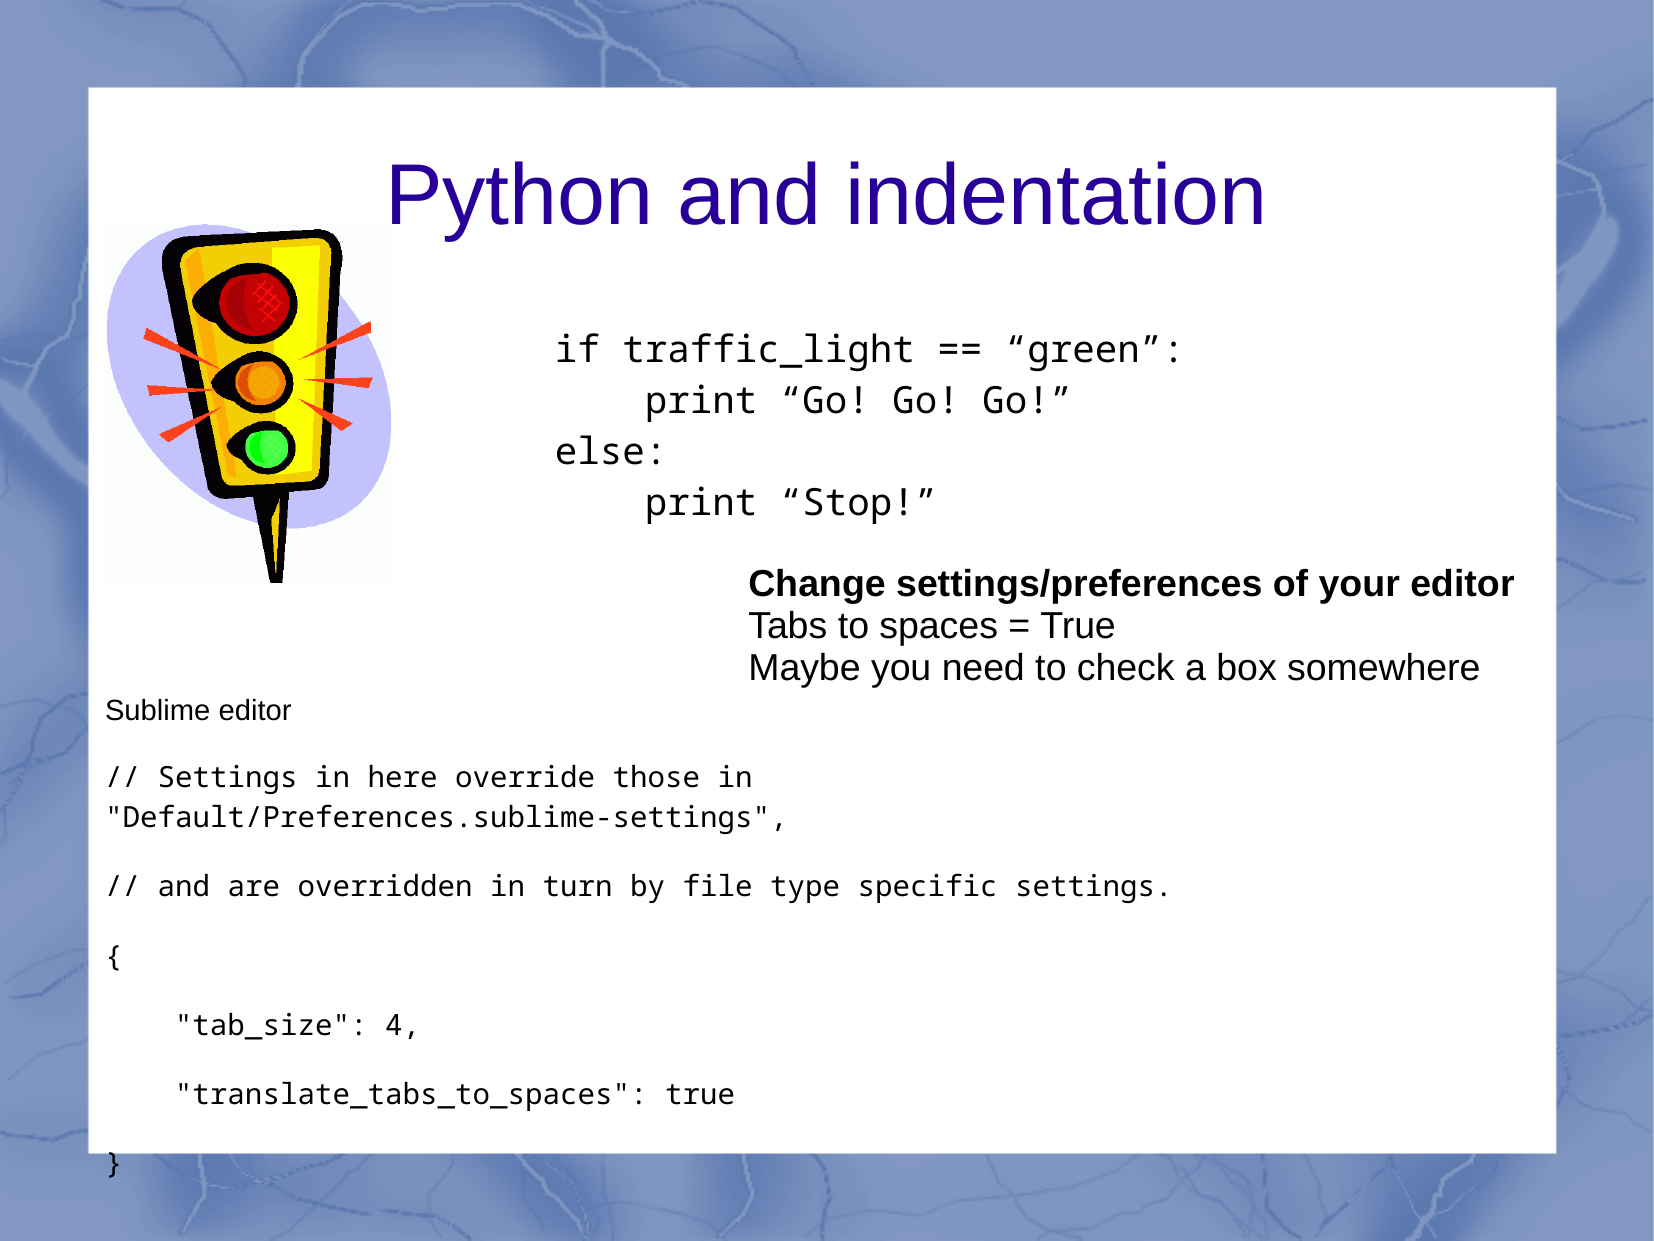

# Python and indentation
if traffic_light == “green”:
 print “Go! Go! Go!”
else:
 print “Stop!”
Change settings/preferences of your editor
Tabs to spaces = True
Maybe you need to check a box somewhere
Sublime editor
// Settings in here override those in "Default/Preferences.sublime-settings",
// and are overridden in turn by file type specific settings.
{
 "tab_size": 4,
 "translate_tabs_to_spaces": true
}